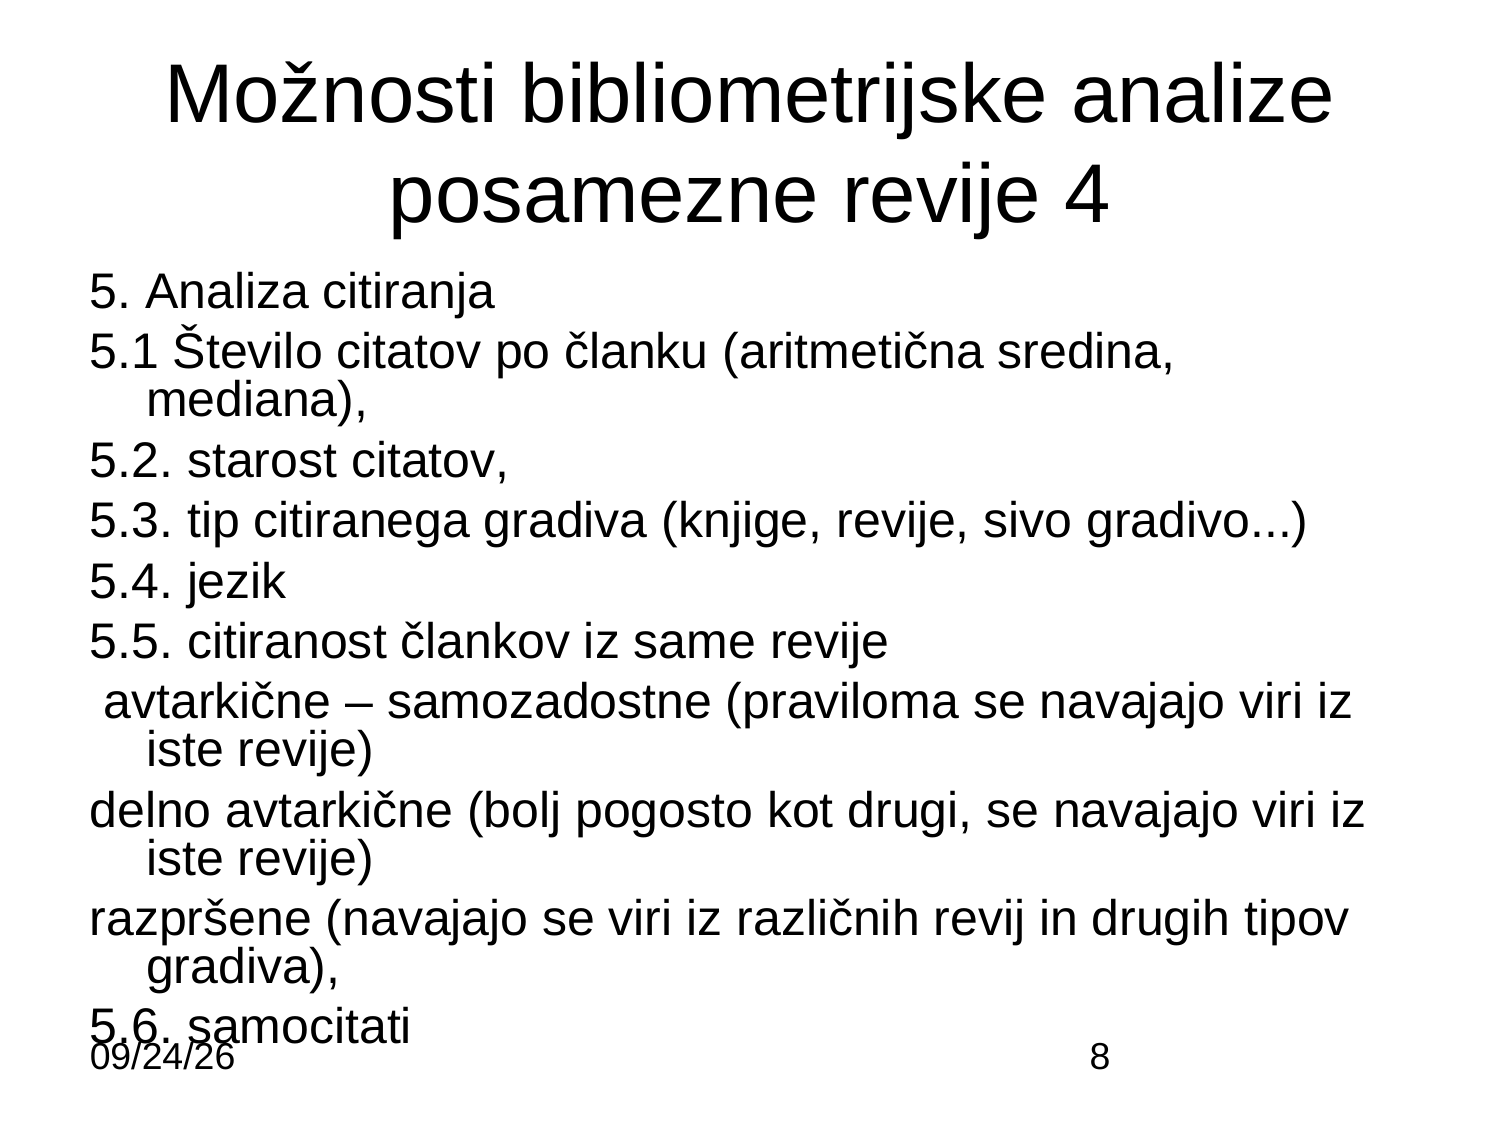

# Možnosti bibliometrijske analize posamezne revije 4
5. Analiza citiranja
5.1 Število citatov po članku (aritmetična sredina, mediana),
5.2. starost citatov,
5.3. tip citiranega gradiva (knjige, revije, sivo gradivo...)
5.4. jezik
5.5. citiranost člankov iz same revije
 avtarkične – samozadostne (praviloma se navajajo viri iz iste revije)
delno avtarkične (bolj pogosto kot drugi, se navajajo viri iz iste revije)
razpršene (navajajo se viri iz različnih revij in drugih tipov gradiva),
5.6. samocitati
8